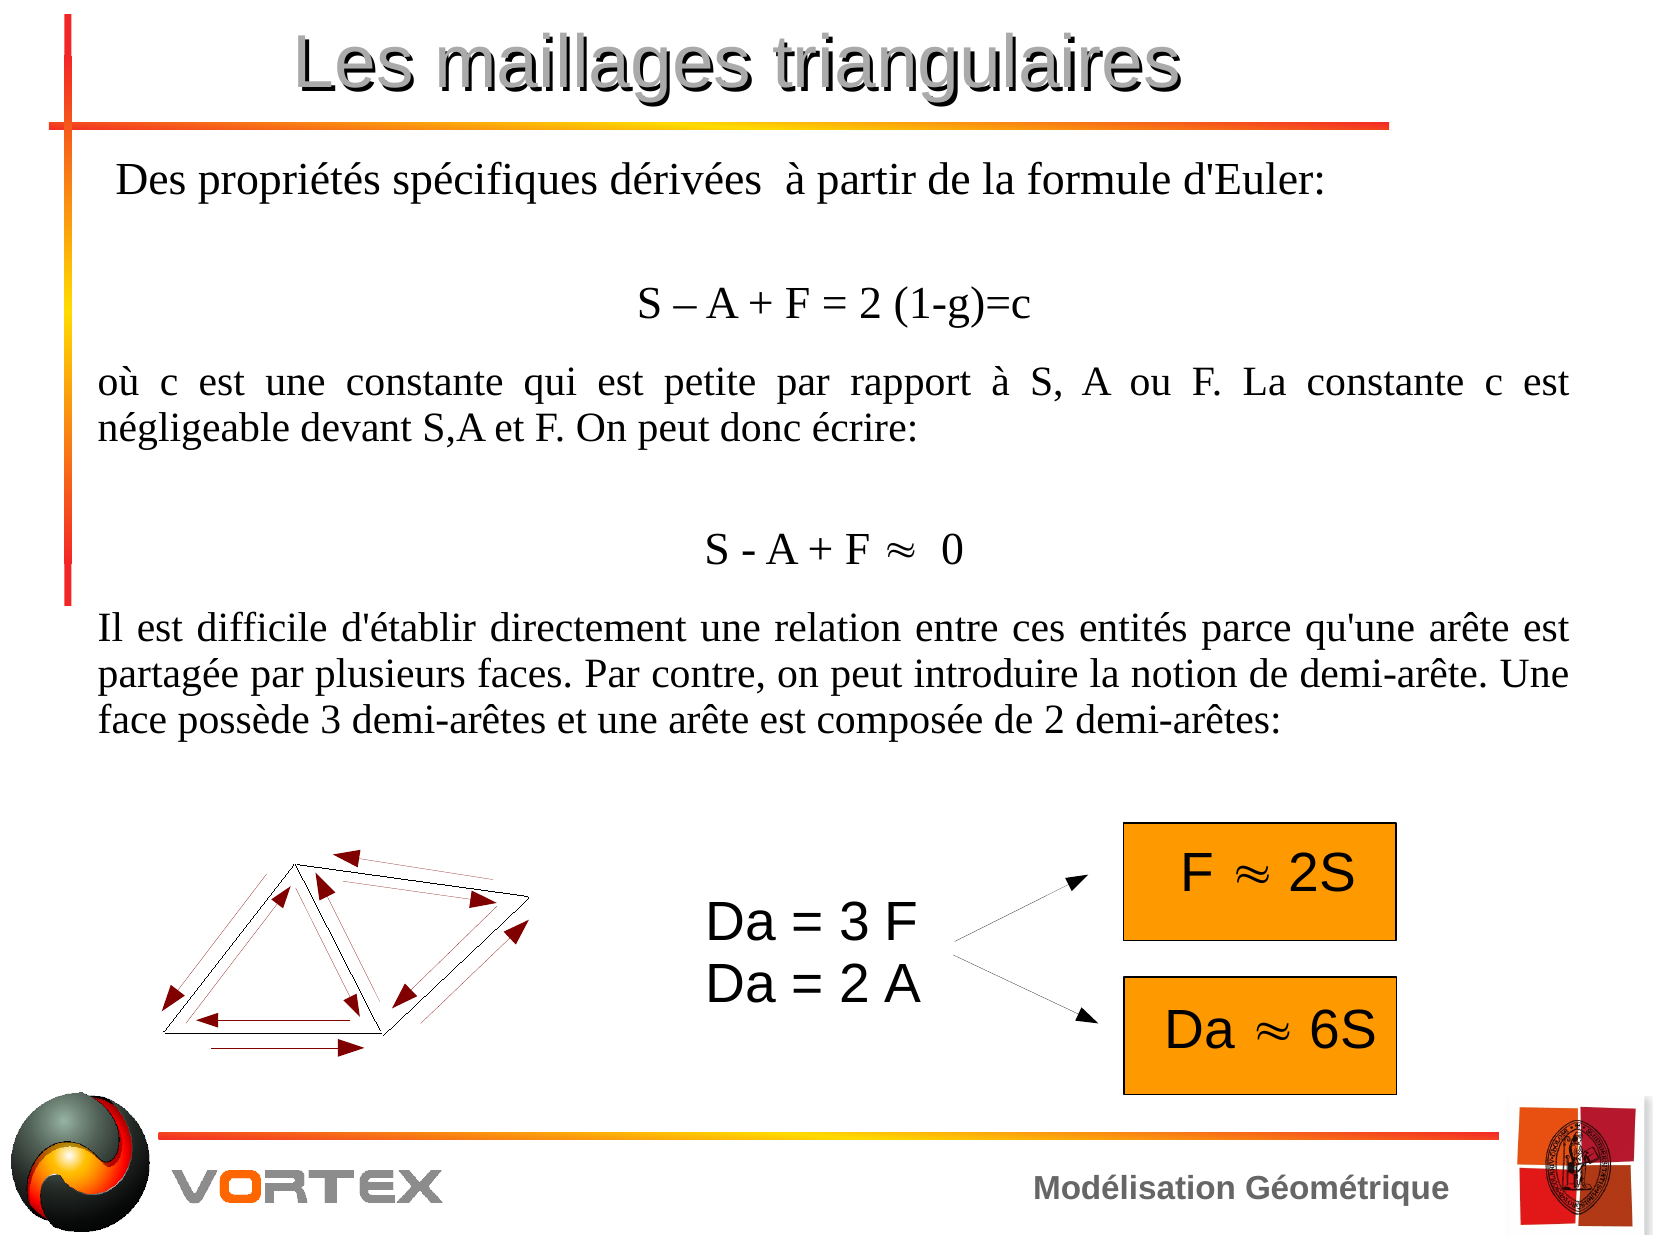

# Les maillages triangulaires
Des propriétés spécifiques dérivées à partir de la formule d'Euler:
S – A + F = 2 (1-g)=c
où c est une constante qui est petite par rapport à S, A ou F. La constante c est négligeable devant S,A et F. On peut donc écrire:
S - A + F  0
Il est difficile d'établir directement une relation entre ces entités parce qu'une arête est partagée par plusieurs faces. Par contre, on peut introduire la notion de demi-arête. Une face possède 3 demi-arêtes et une arête est composée de 2 demi-arêtes:
F  2S
Da = 3 F
Da = 2 A
Da  6S